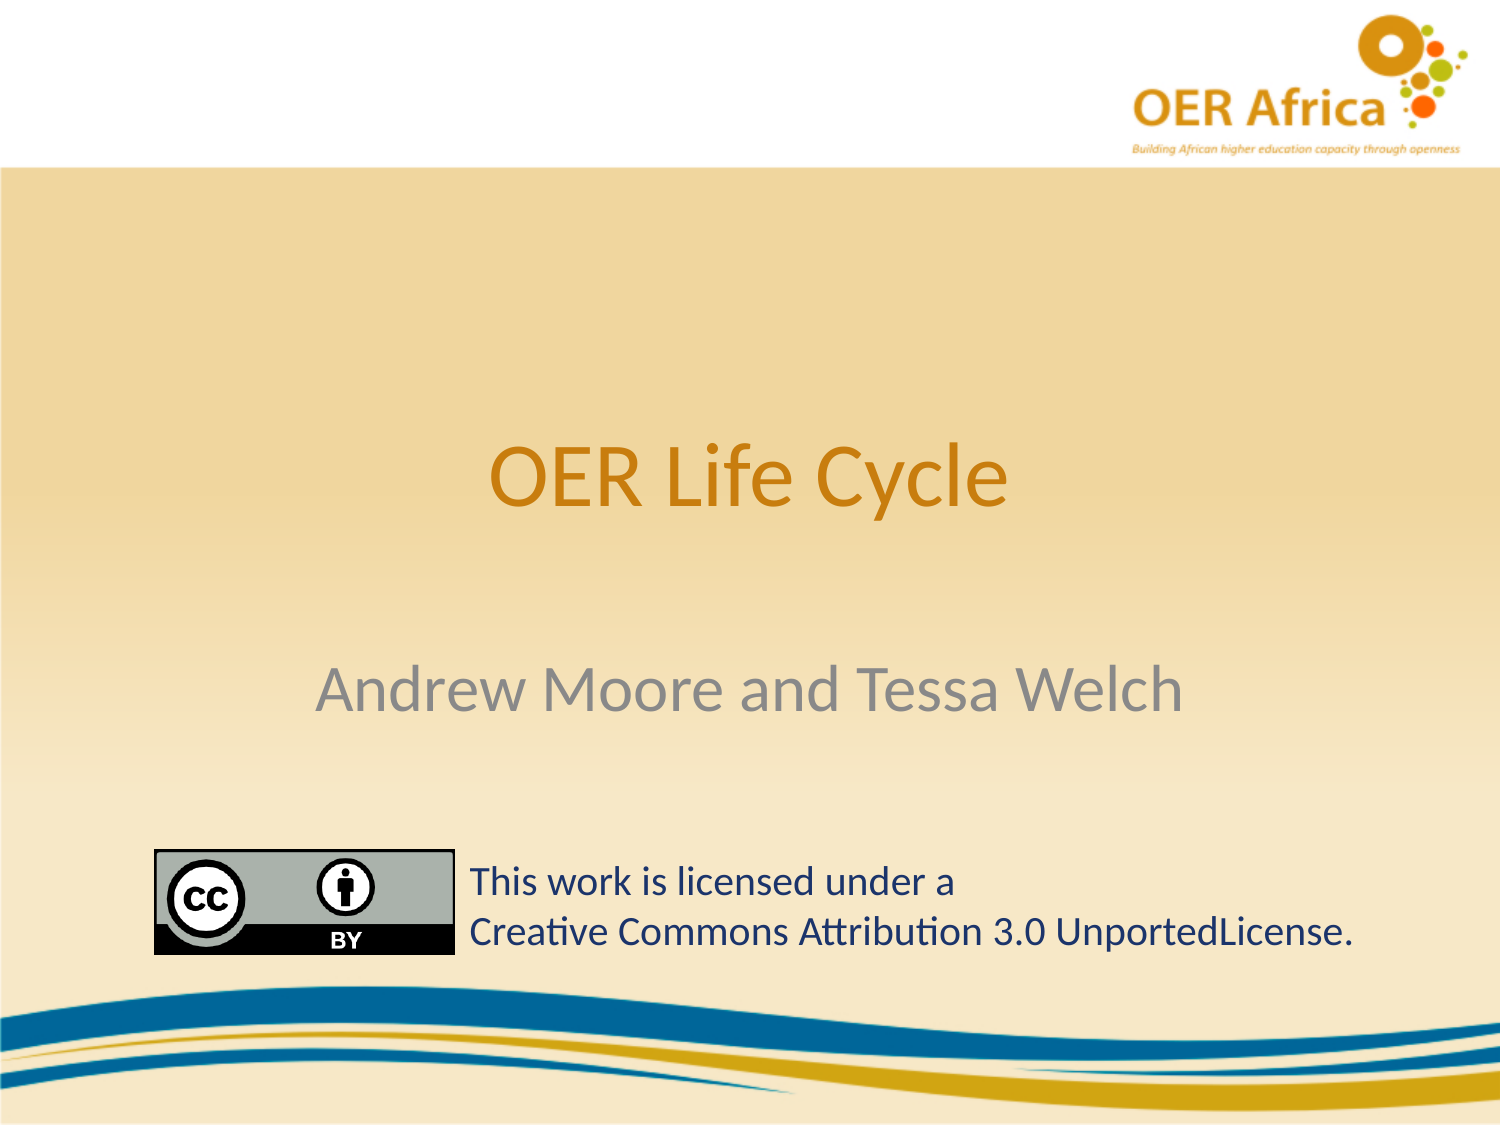

# OER Life Cycle
Andrew Moore and Tessa Welch
This work is licensed under a
Creative Commons Attribution 3.0 UnportedLicense.